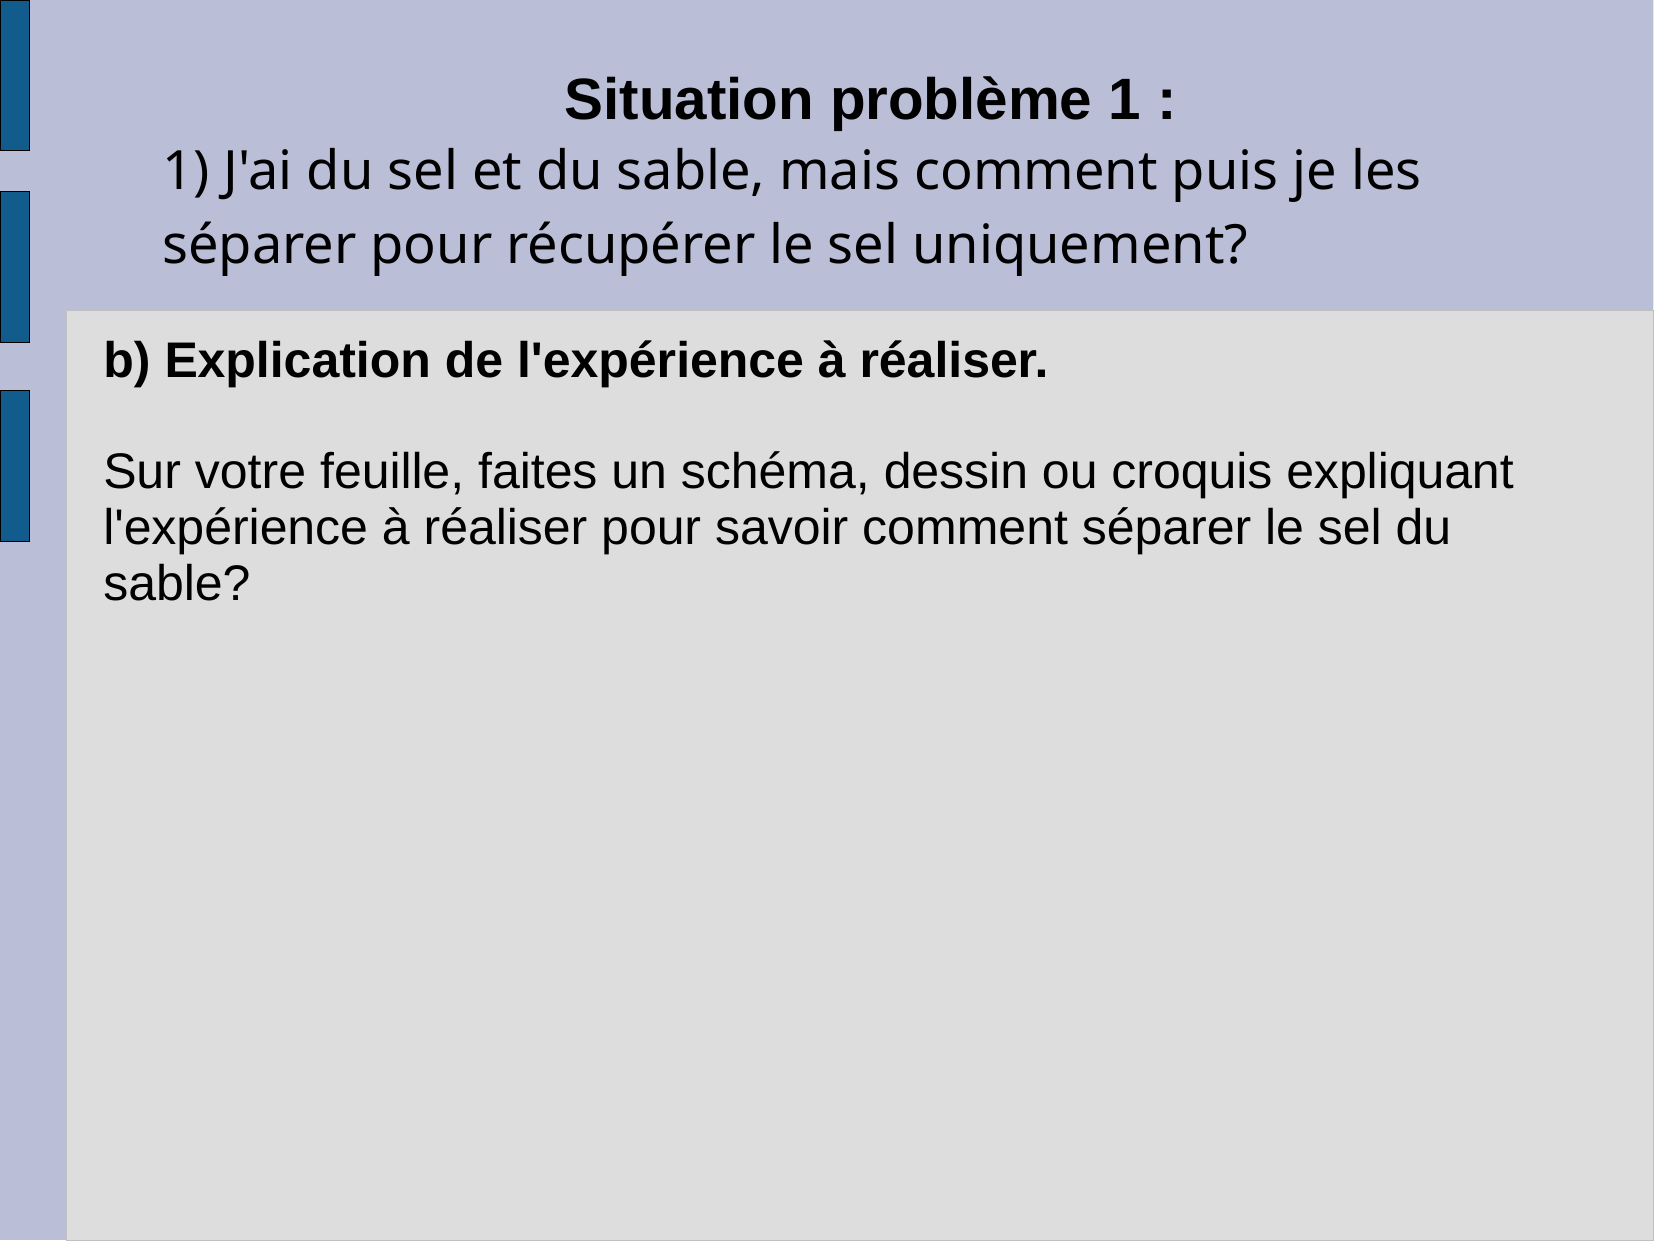

Situation problème 1 :
1) J'ai du sel et du sable, mais comment puis je les séparer pour récupérer le sel uniquement?
b) Explication de l'expérience à réaliser.
Sur votre feuille, faites un schéma, dessin ou croquis expliquant l'expérience à réaliser pour savoir comment séparer le sel du sable?